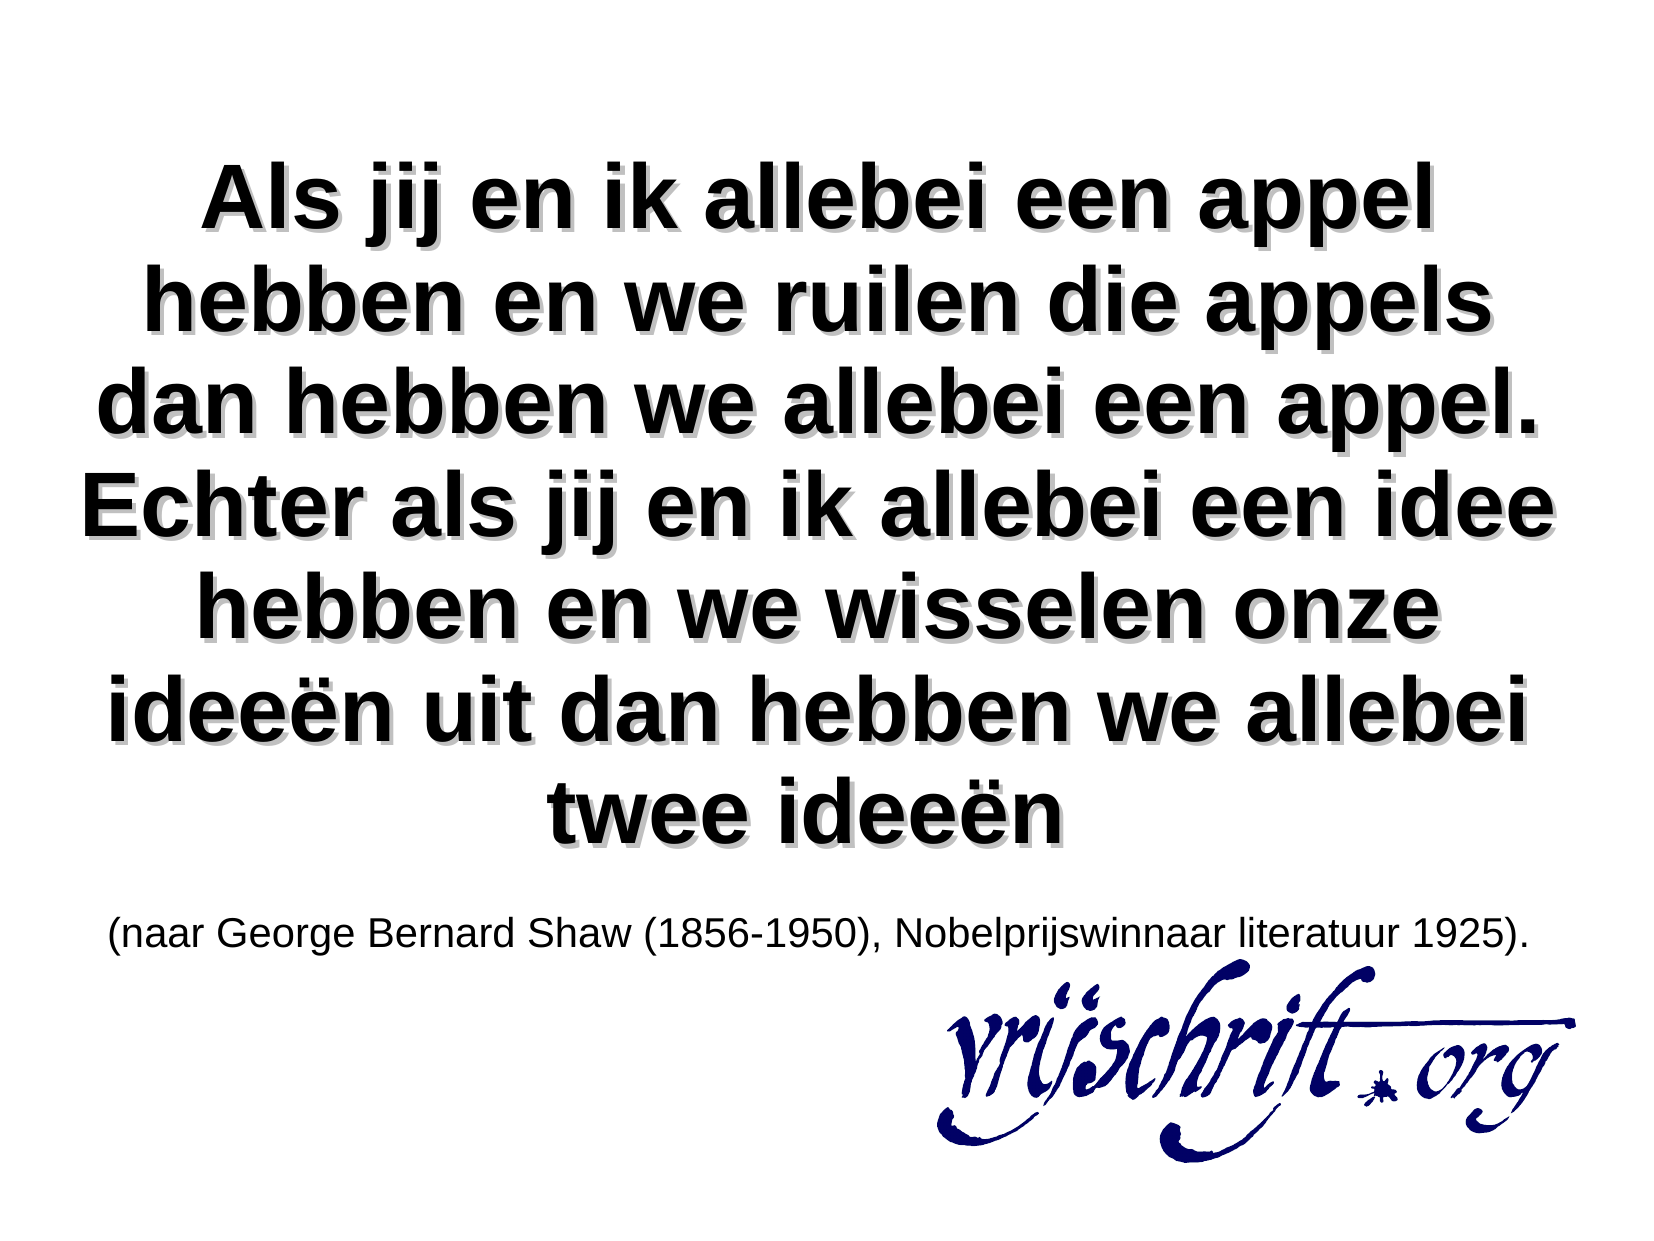

# Als jij en ik allebei een appel hebben en we ruilen die appels dan hebben we allebei een appel. Echter als jij en ik allebei een idee hebben en we wisselen onze ideeën uit dan hebben we allebei twee ideeën (naar George Bernard Shaw (1856-1950), Nobelprijswinnaar literatuur 1925).